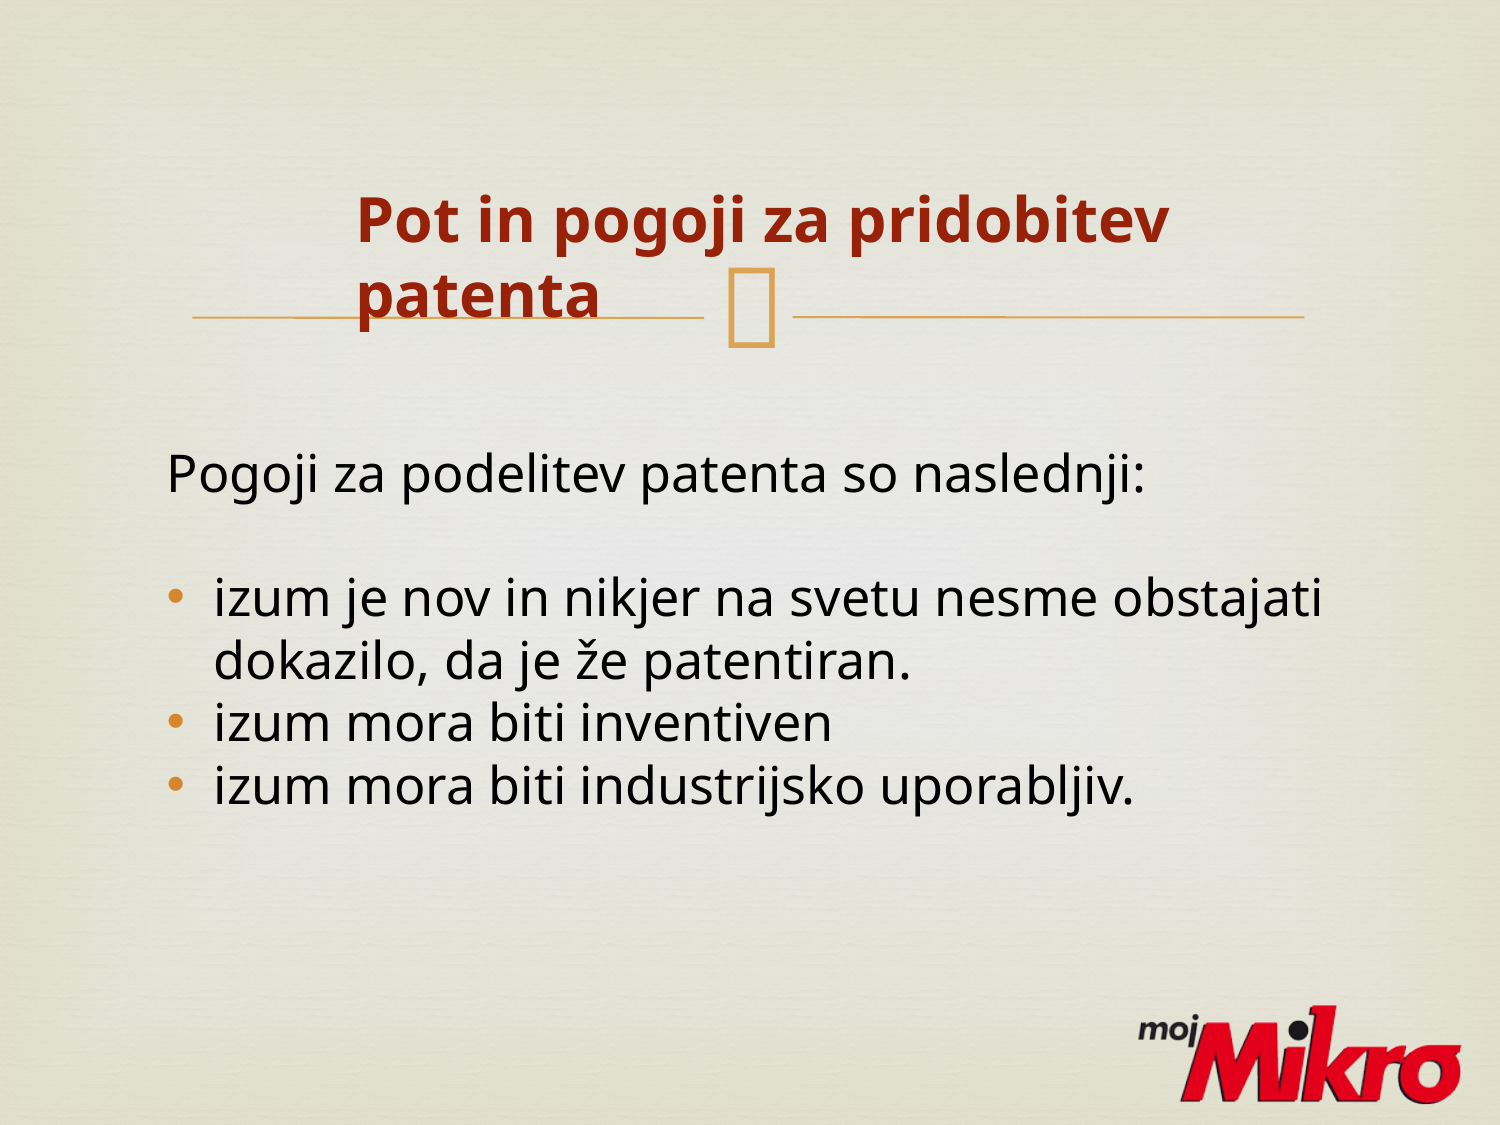

Pot in pogoji za pridobitev patenta
Pogoji za podelitev patenta so naslednji:
izum je nov in nikjer na svetu nesme obstajati dokazilo, da je že patentiran.
izum mora biti inventiven
izum mora biti industrijsko uporabljiv.